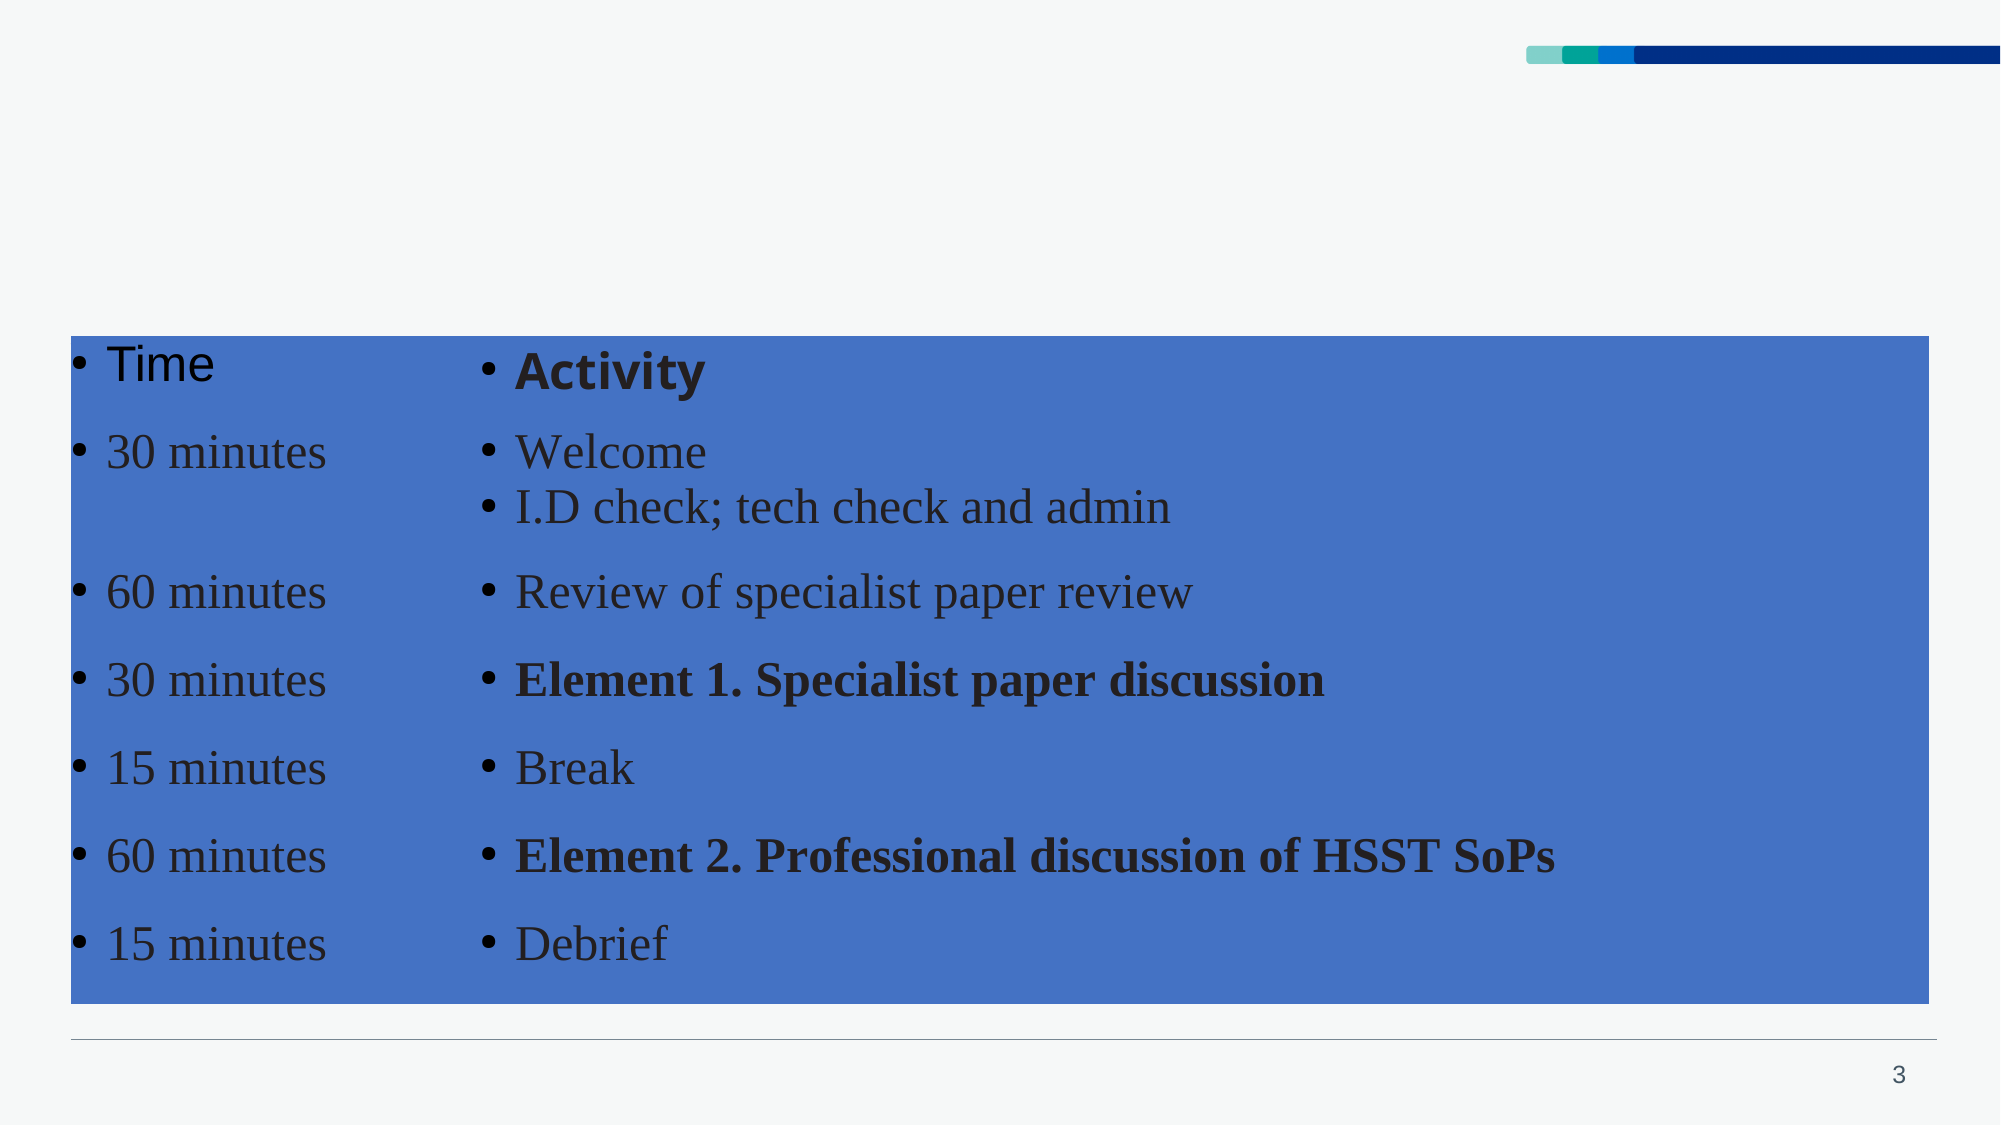

| Time | Activity |
| --- | --- |
| 30 minutes | Welcome I.D check; tech check and admin |
| 60 minutes | Review of specialist paper review |
| 30 minutes | Element 1. Specialist paper discussion |
| 15 minutes | Break |
| 60 minutes | Element 2. Professional discussion of HSST SoPs |
| 15 minutes | Debrief |
# What it looks like for candidates
IAPS timetable